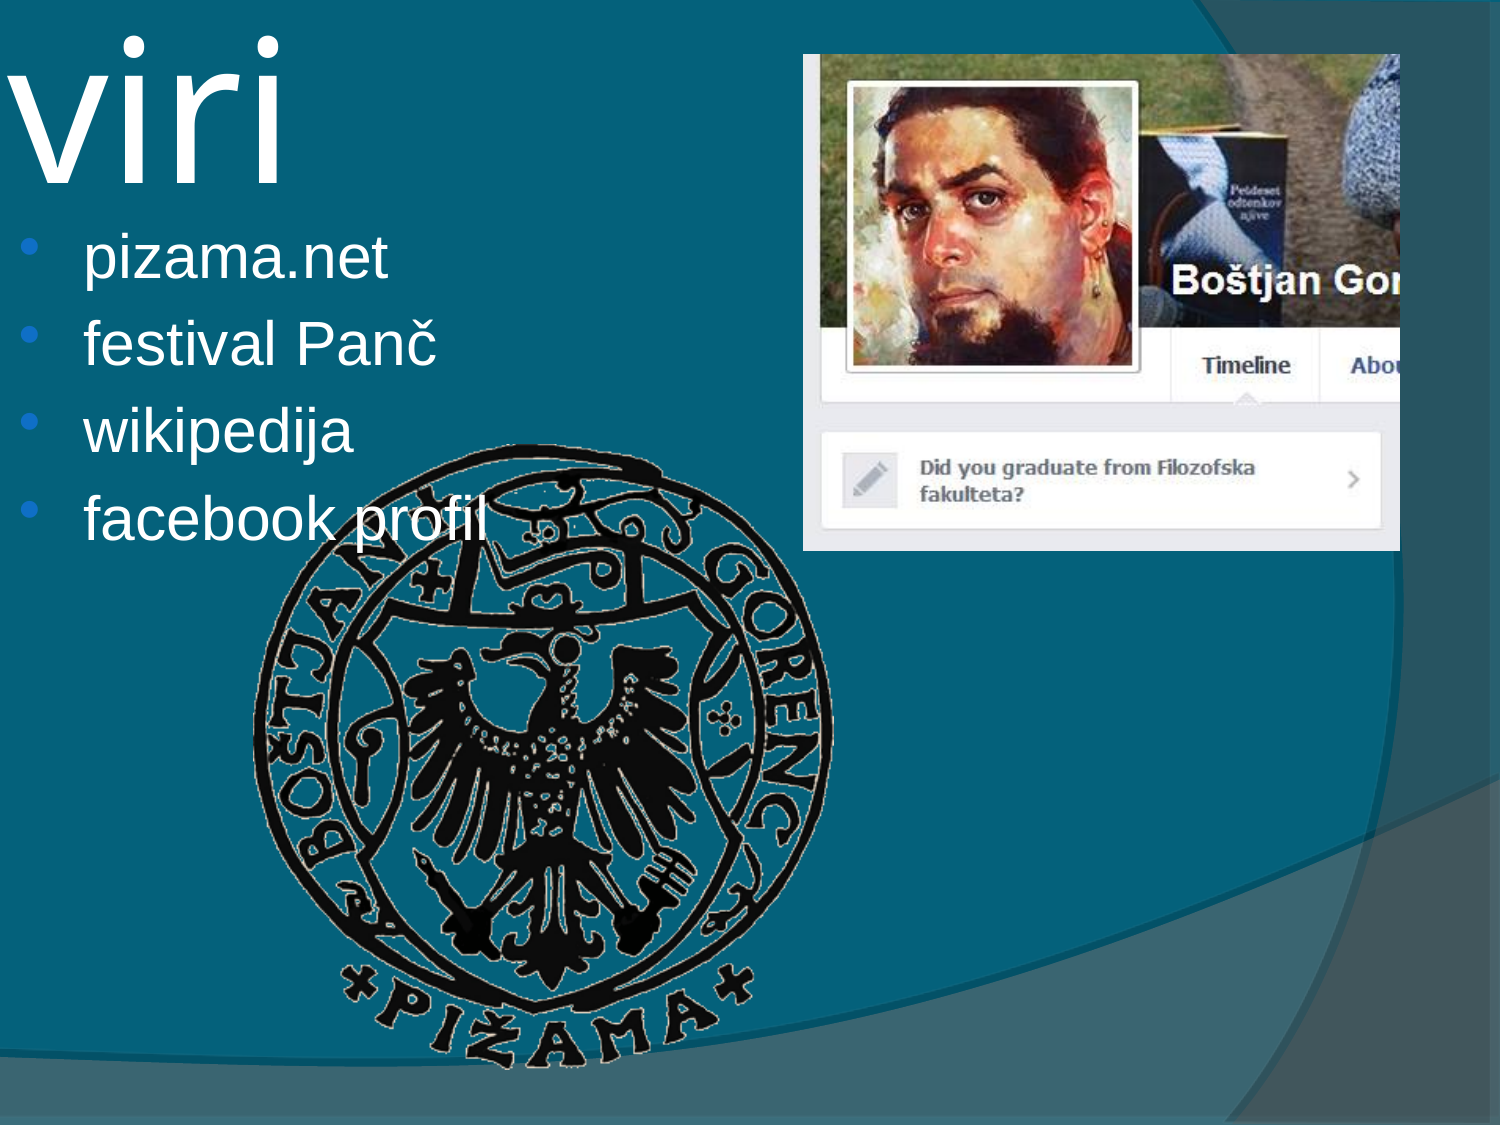

# viri
pizama.net
festival Panč
wikipedija
facebook profil